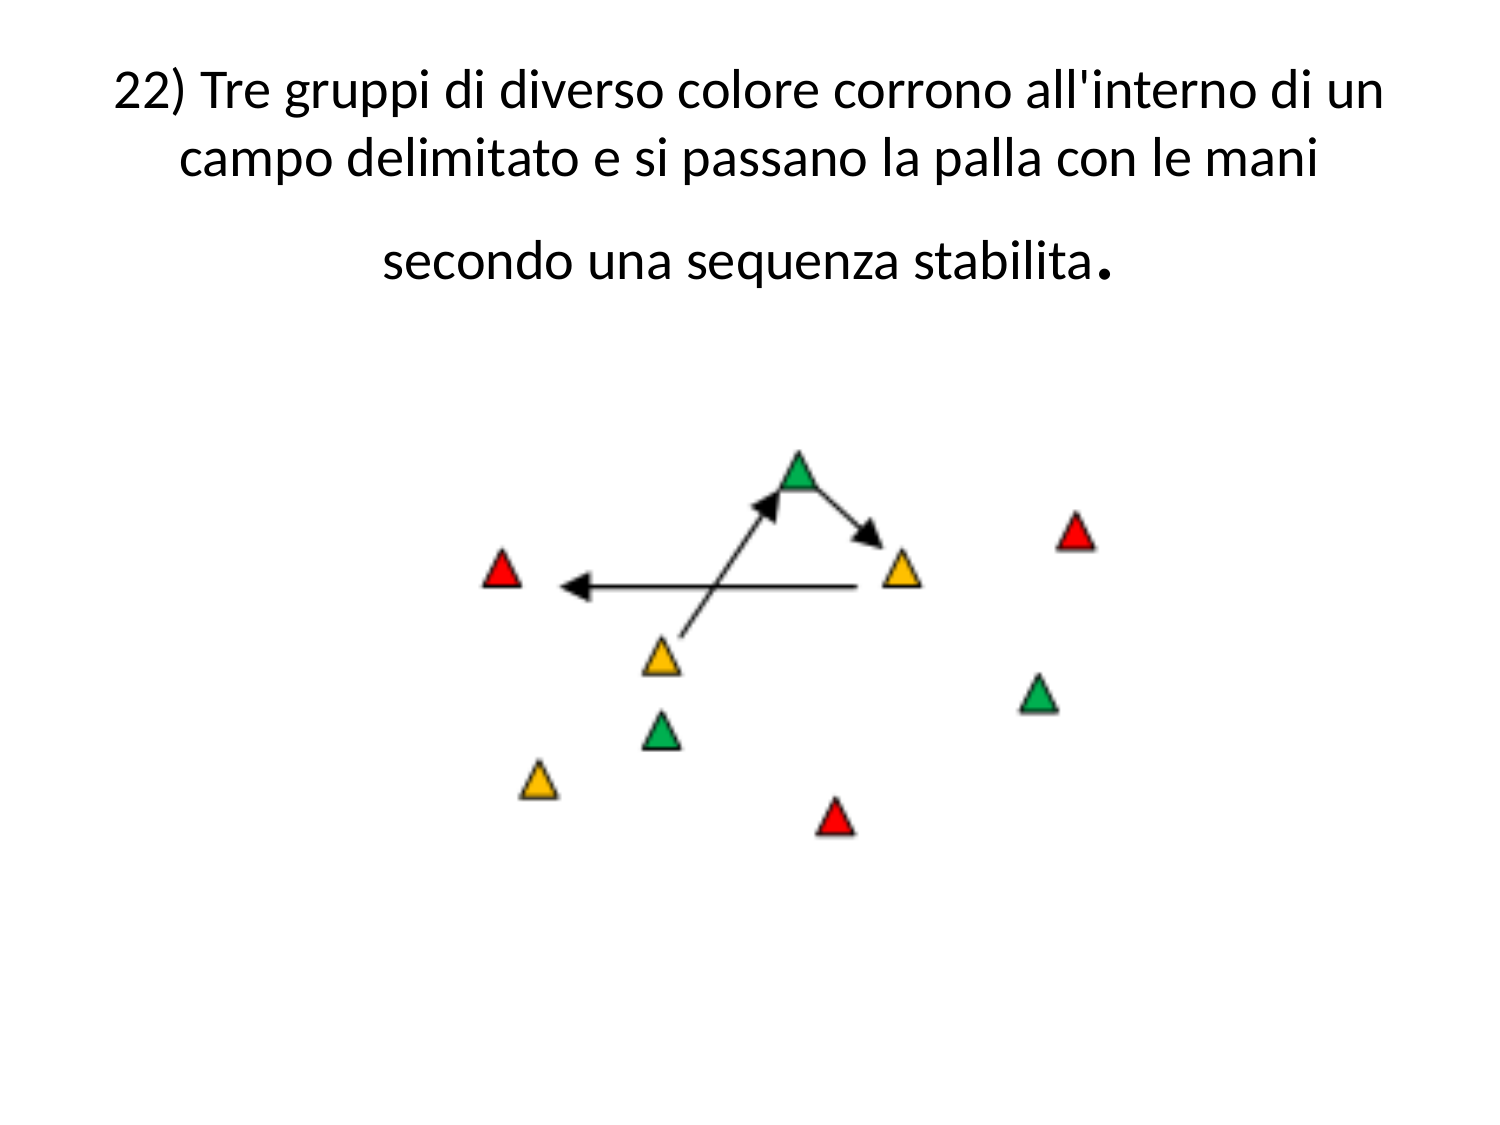

# 22) Tre gruppi di diverso colore corrono all'interno di un campo delimitato e si passano la palla con le mani secondo una sequenza stabilita.